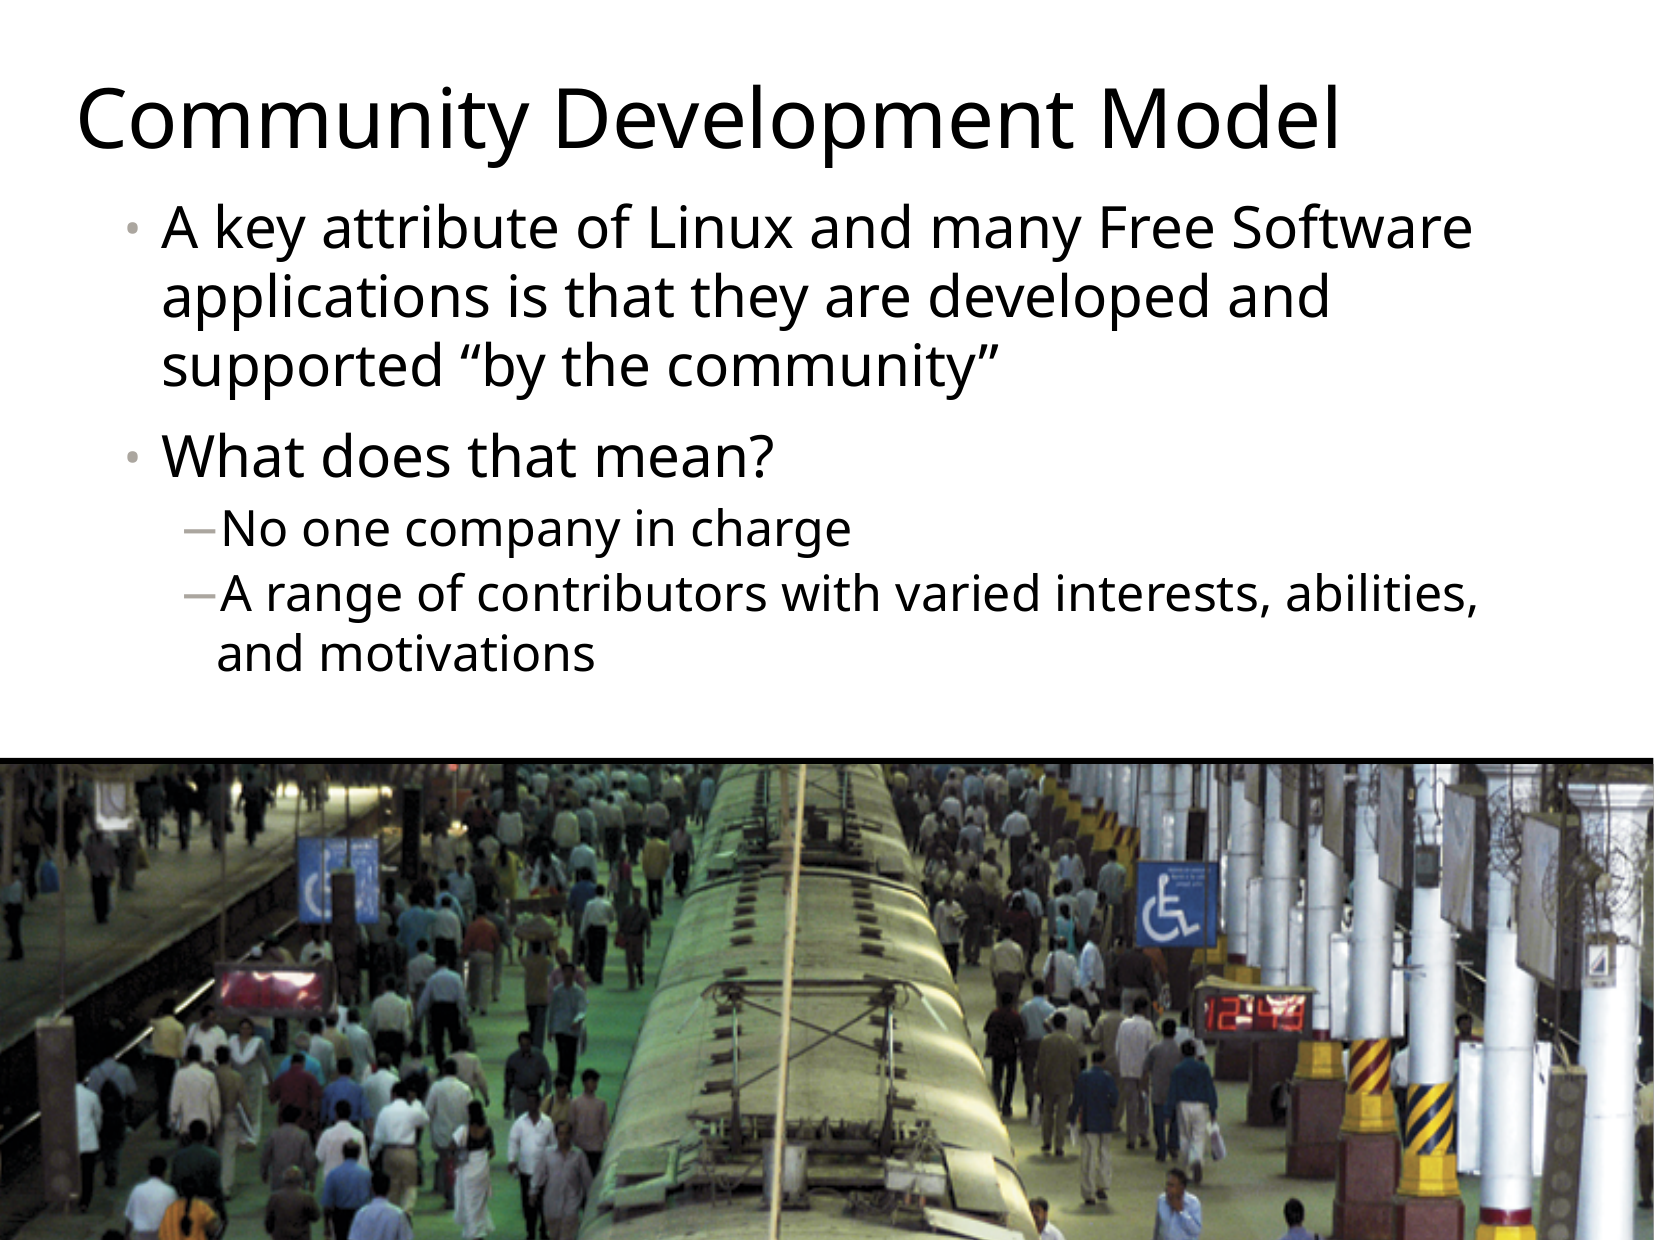

# Community Development Model
A key attribute of Linux and many Free Software applications is that they are developed and supported “by the community”
What does that mean?
No one company in charge
A range of contributors with varied interests, abilities, and motivations